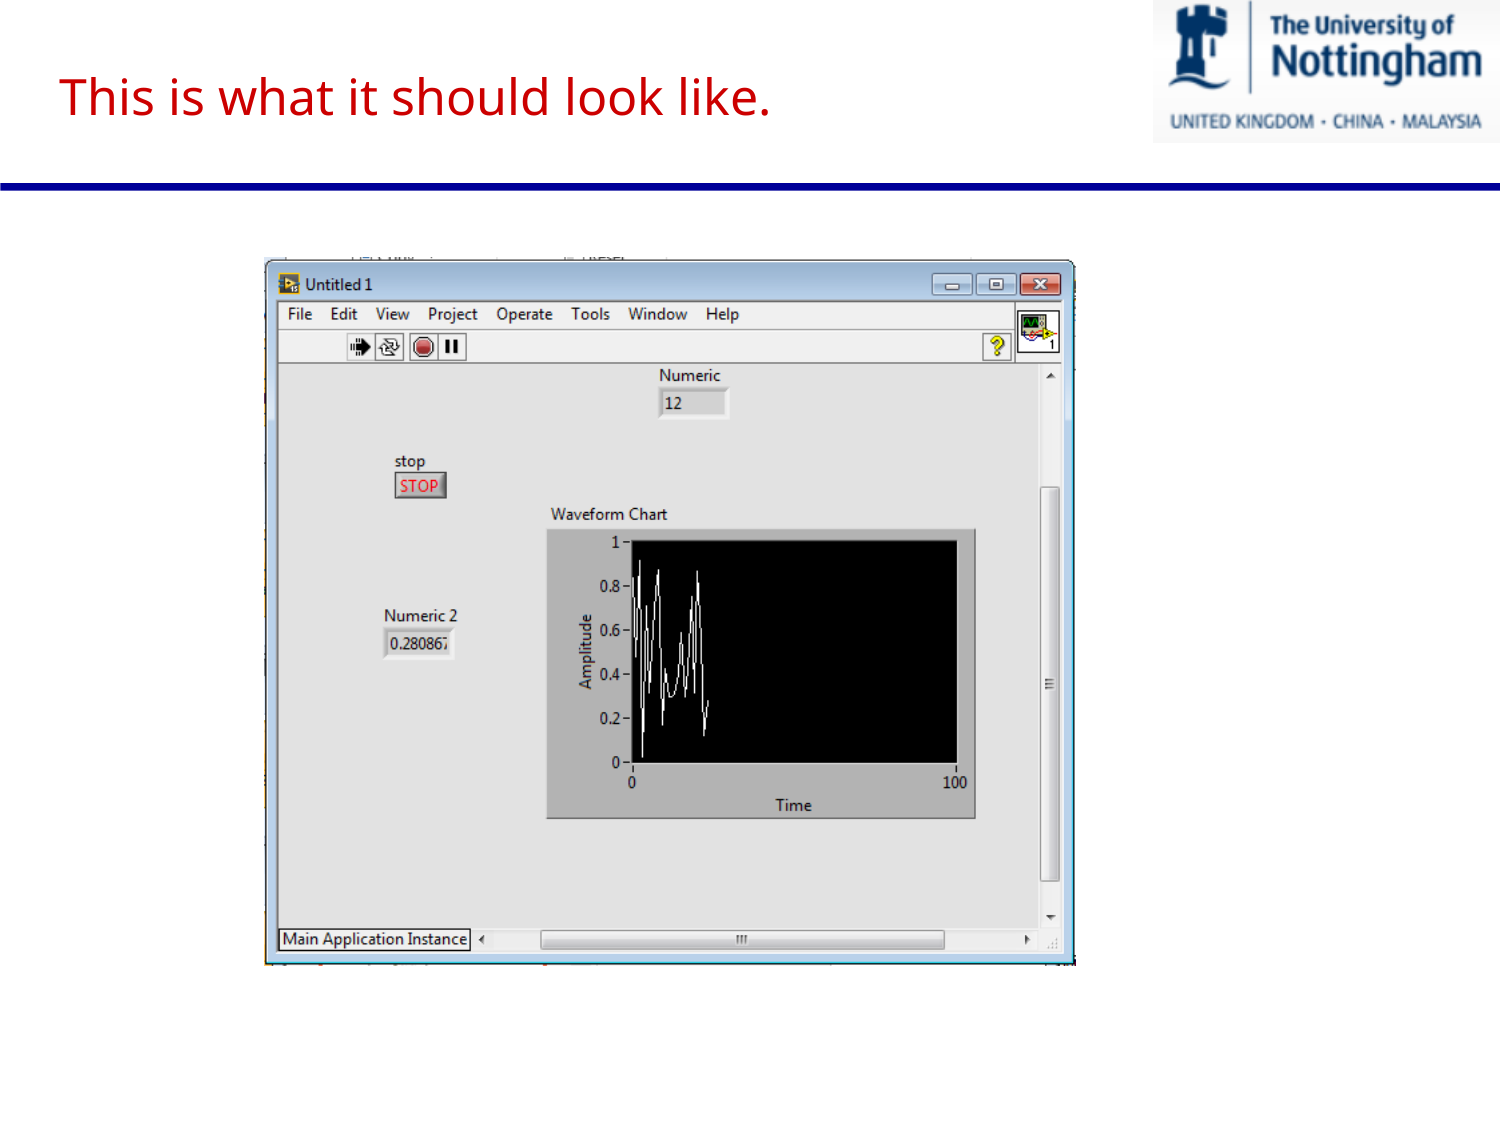

# This is what it should look like.